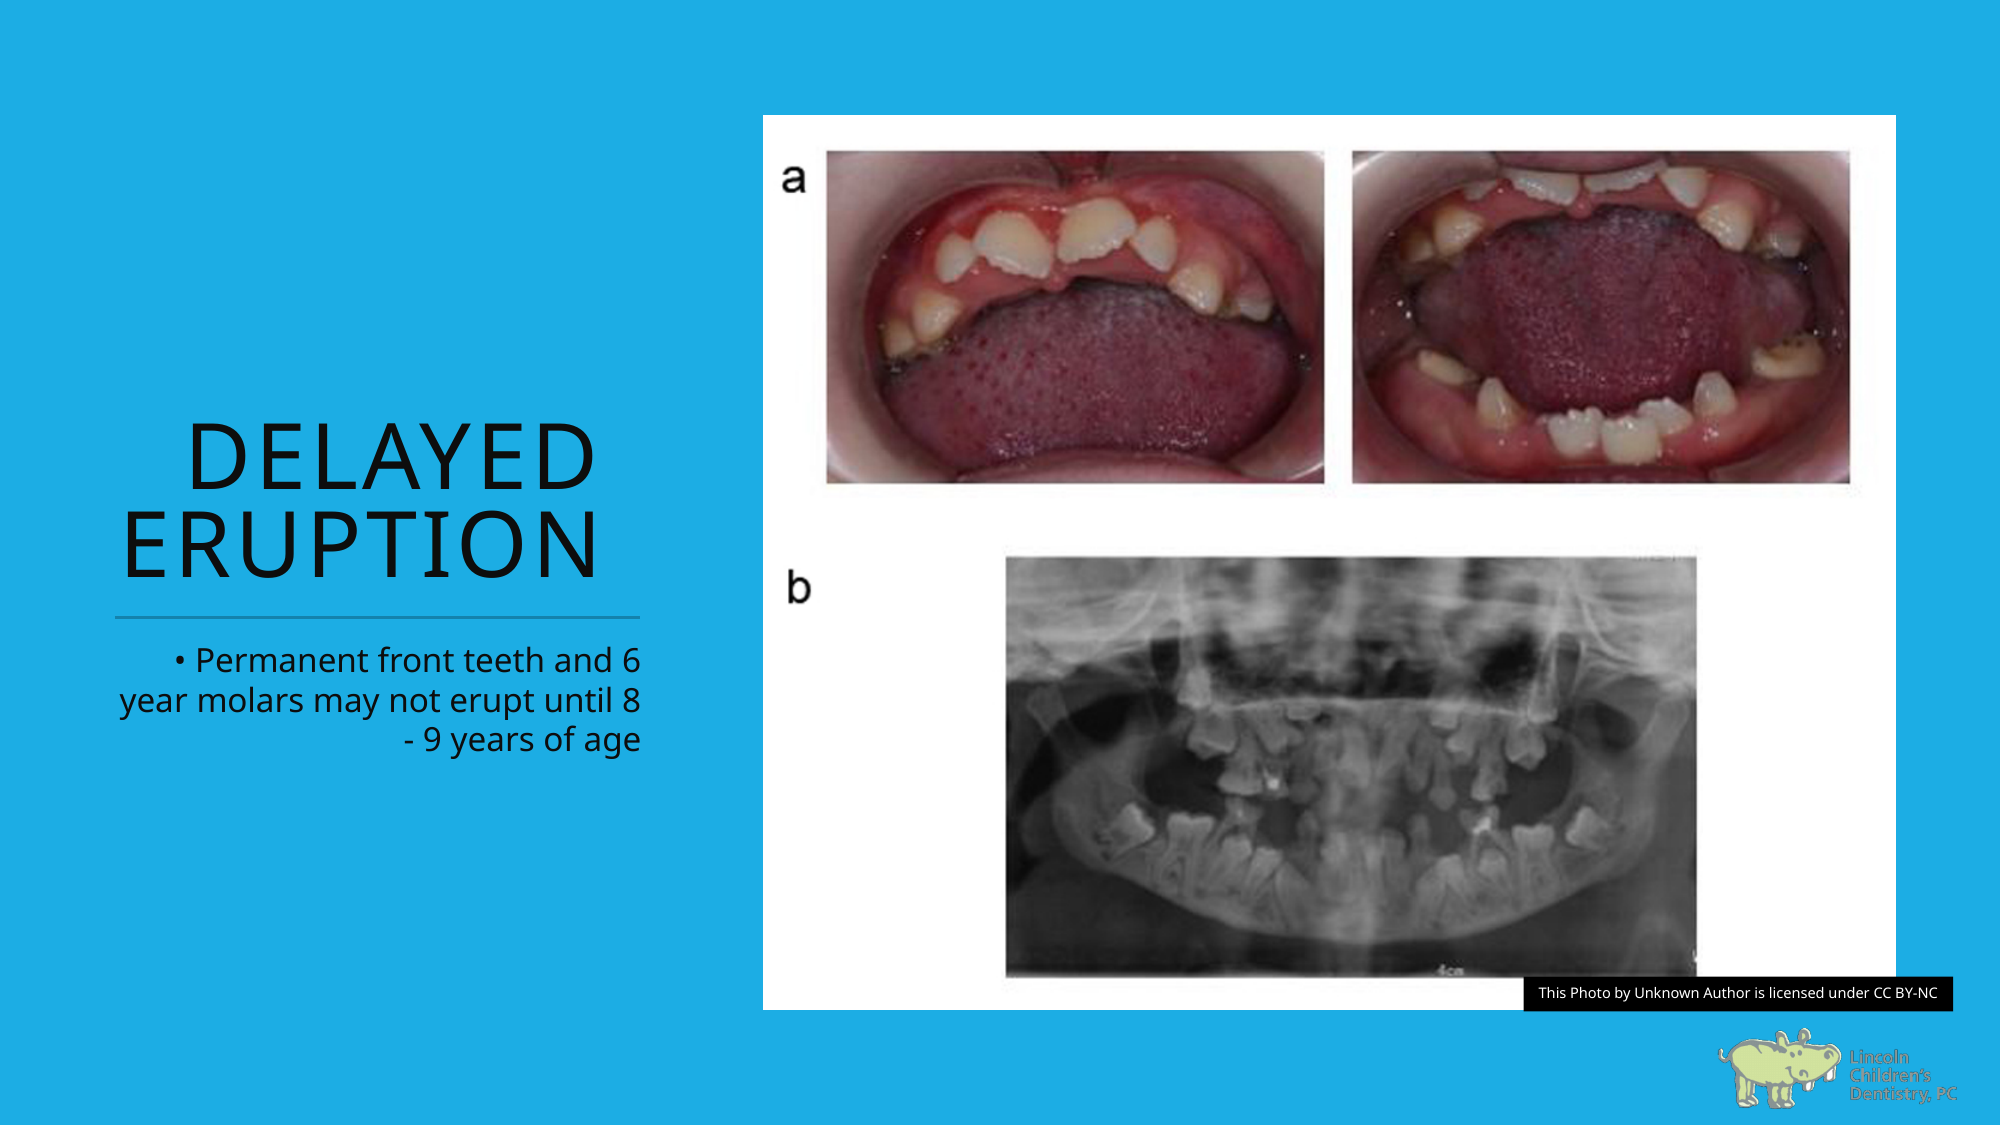

# Delayed eruption
• Permanent front teeth and 6 year molars may not erupt until 8 - 9 years of age
This Photo by Unknown Author is licensed under CC BY-NC